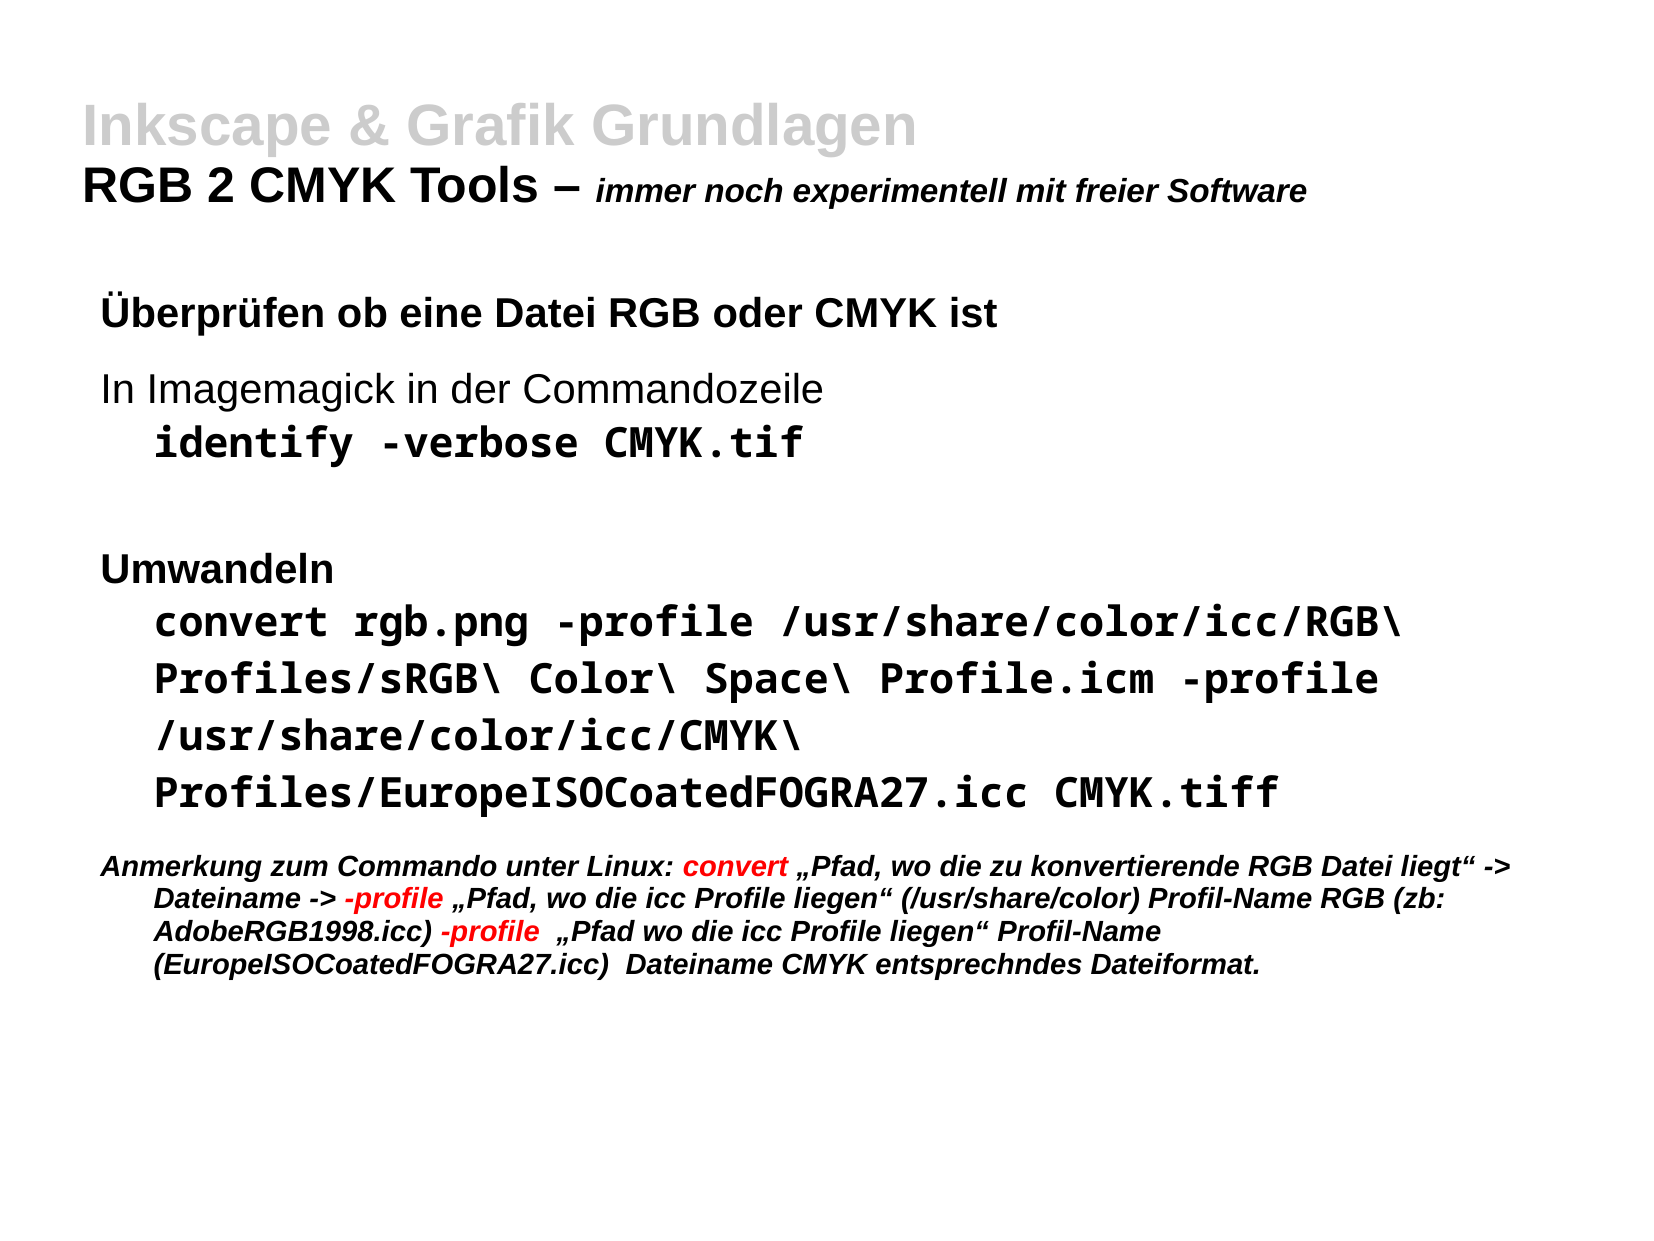

# Inkscape & Grafik Grundlagen RGB 2 CMYK Tools – immer noch experimentell mit freier Software
Überprüfen ob eine Datei RGB oder CMYK ist
In Imagemagick in der Commandozeile
identify -verbose CMYK.tif
Umwandeln
convert rgb.png -profile /usr/share/color/icc/RGB\ Profiles/sRGB\ Color\ Space\ Profile.icm -profile /usr/share/color/icc/CMYK\ Profiles/EuropeISOCoatedFOGRA27.icc CMYK.tiff
Anmerkung zum Commando unter Linux: convert „Pfad, wo die zu konvertierende RGB Datei liegt“ -> Dateiname -> -profile „Pfad, wo die icc Profile liegen“ (/usr/share/color) Profil-Name RGB (zb: AdobeRGB1998.icc) -profile „Pfad wo die icc Profile liegen“ Profil-Name (EuropeISOCoatedFOGRA27.icc) Dateiname CMYK entsprechndes Dateiformat.